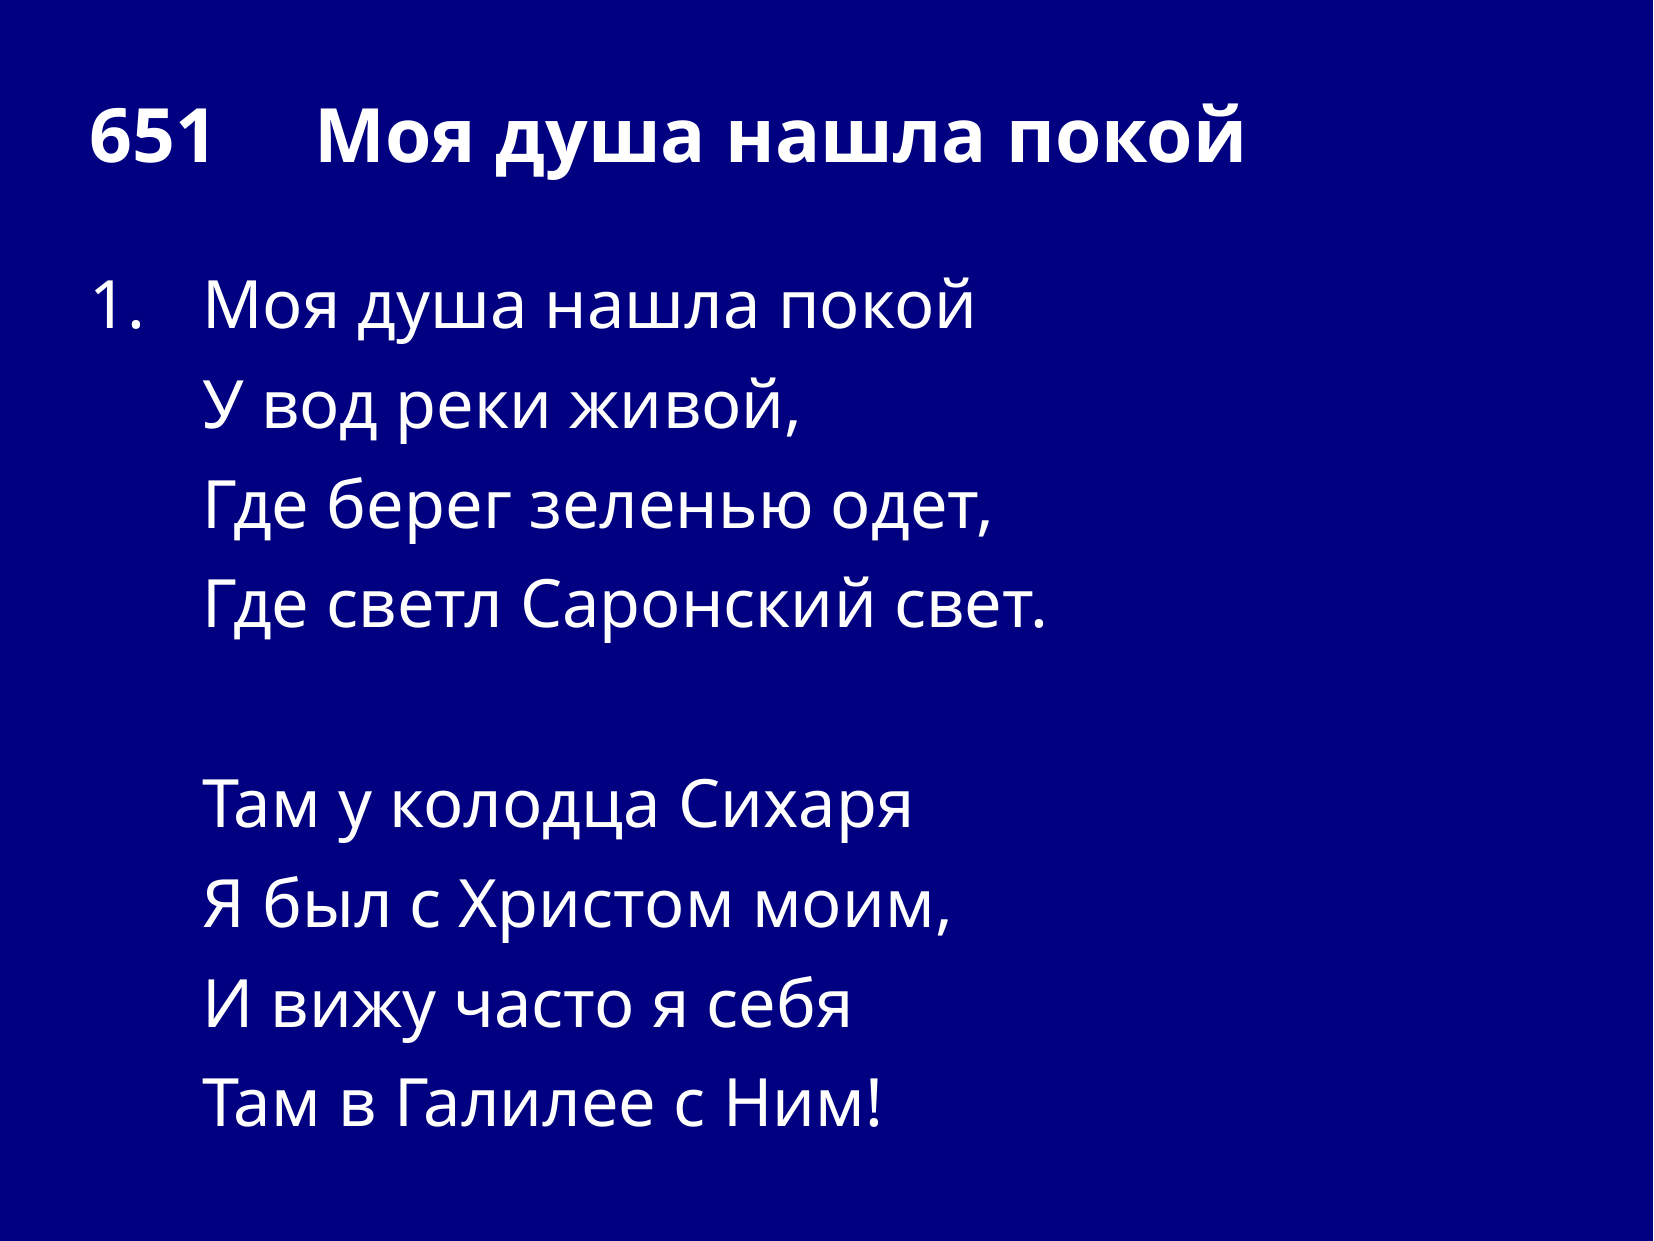

651	Моя душа нашла покой
1.	Моя душа нашла покой
	У вод реки живой,
	Где берег зеленью одет,
	Где светл Саронский свет.
	Там у колодца Сихаря
	Я был с Христом моим,
	И вижу часто я себя
	Там в Галилее с Ним!